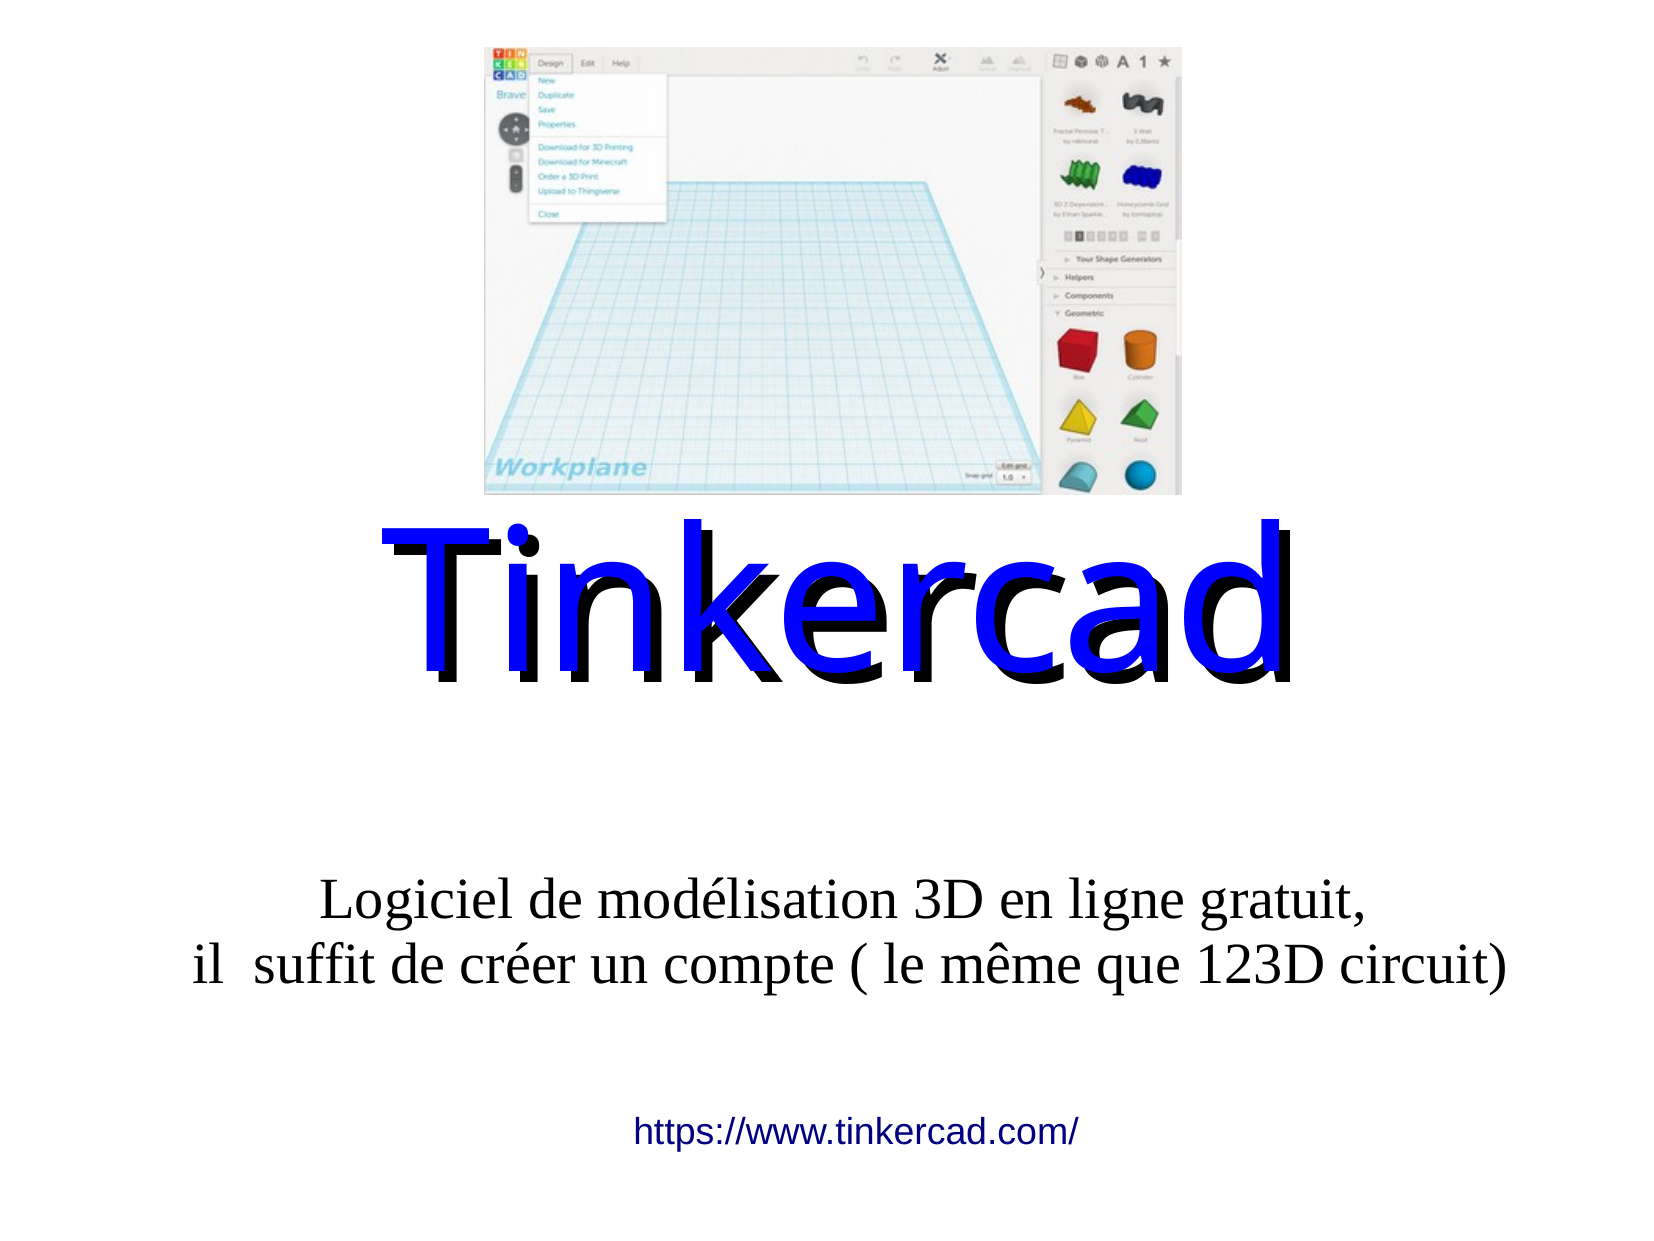

Tinkercad
Logiciel de modélisation 3D en ligne gratuit,
il suffit de créer un compte ( le même que 123D circuit)
https://www.tinkercad.com/